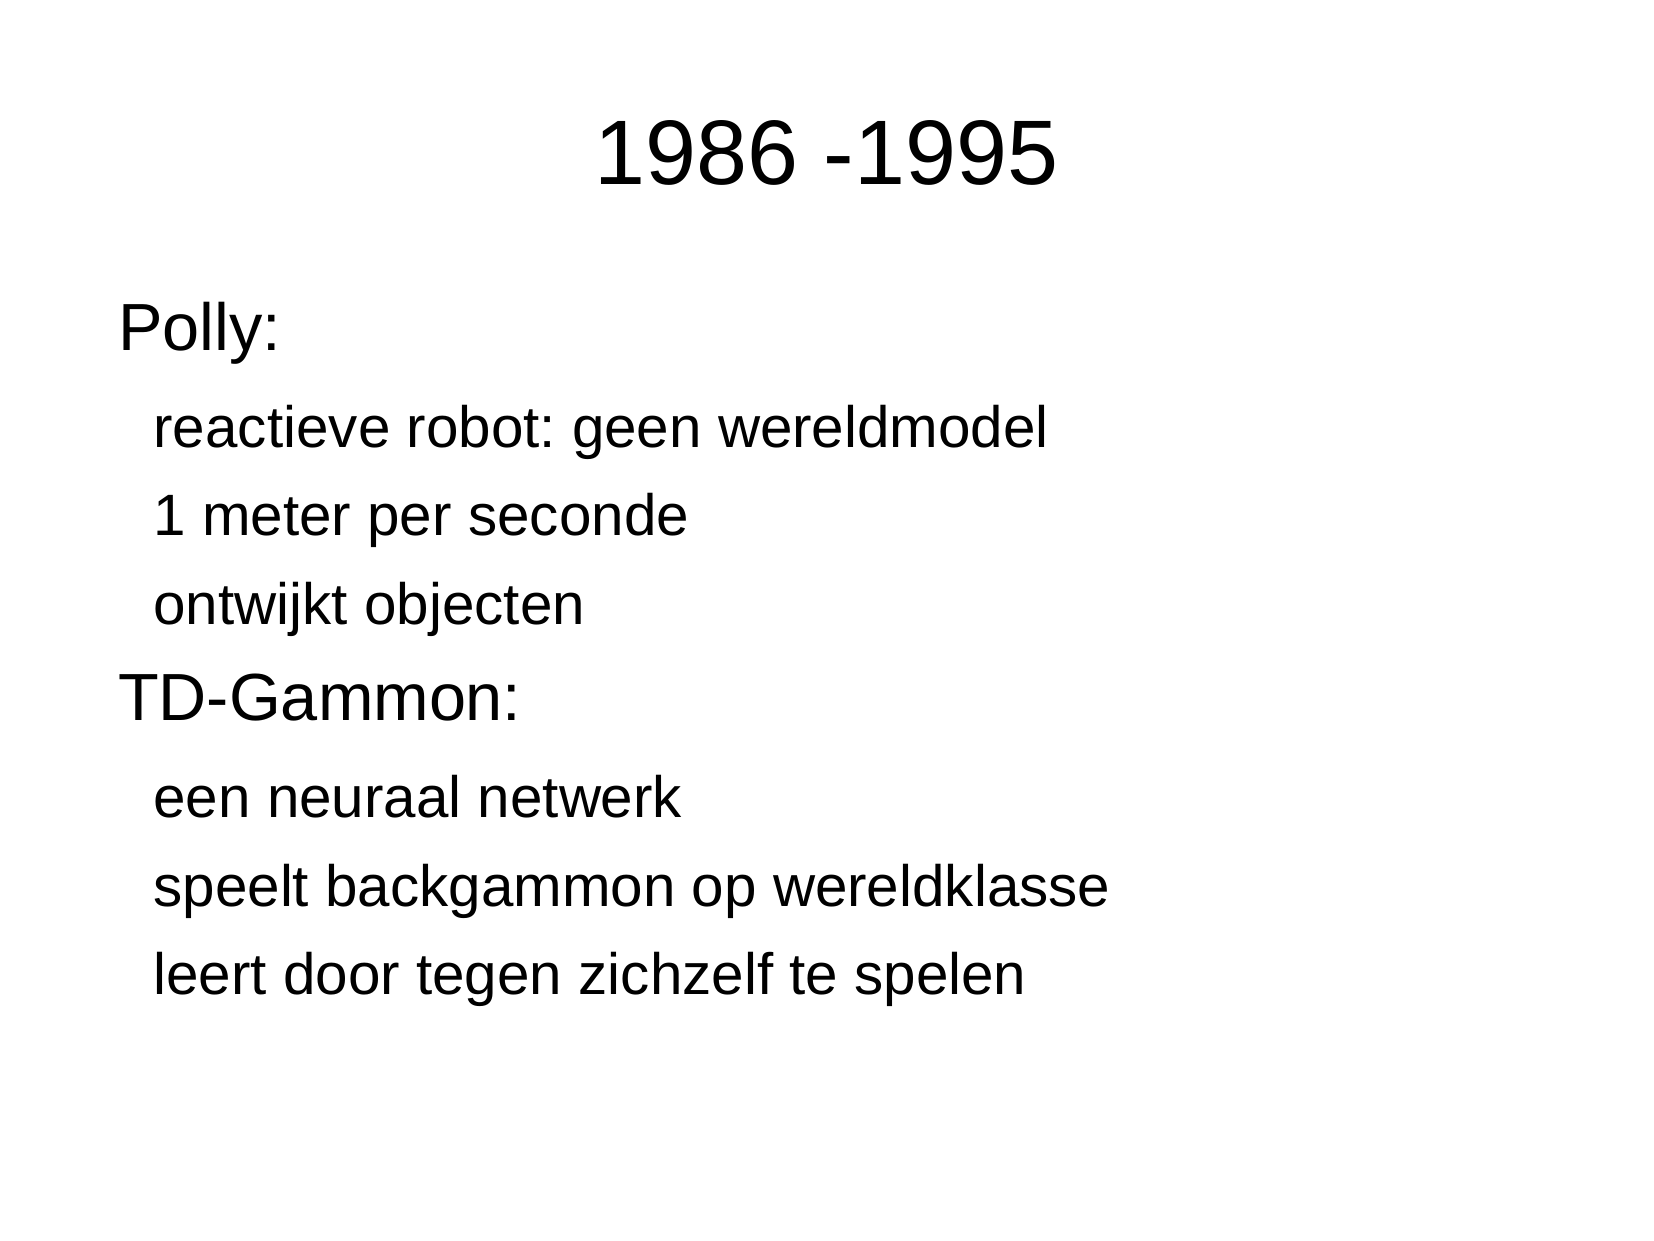

# 1986 -1995
Polly:
reactieve robot: geen wereldmodel
1 meter per seconde
ontwijkt objecten
TD-Gammon:
een neuraal netwerk
speelt backgammon op wereldklasse
leert door tegen zichzelf te spelen